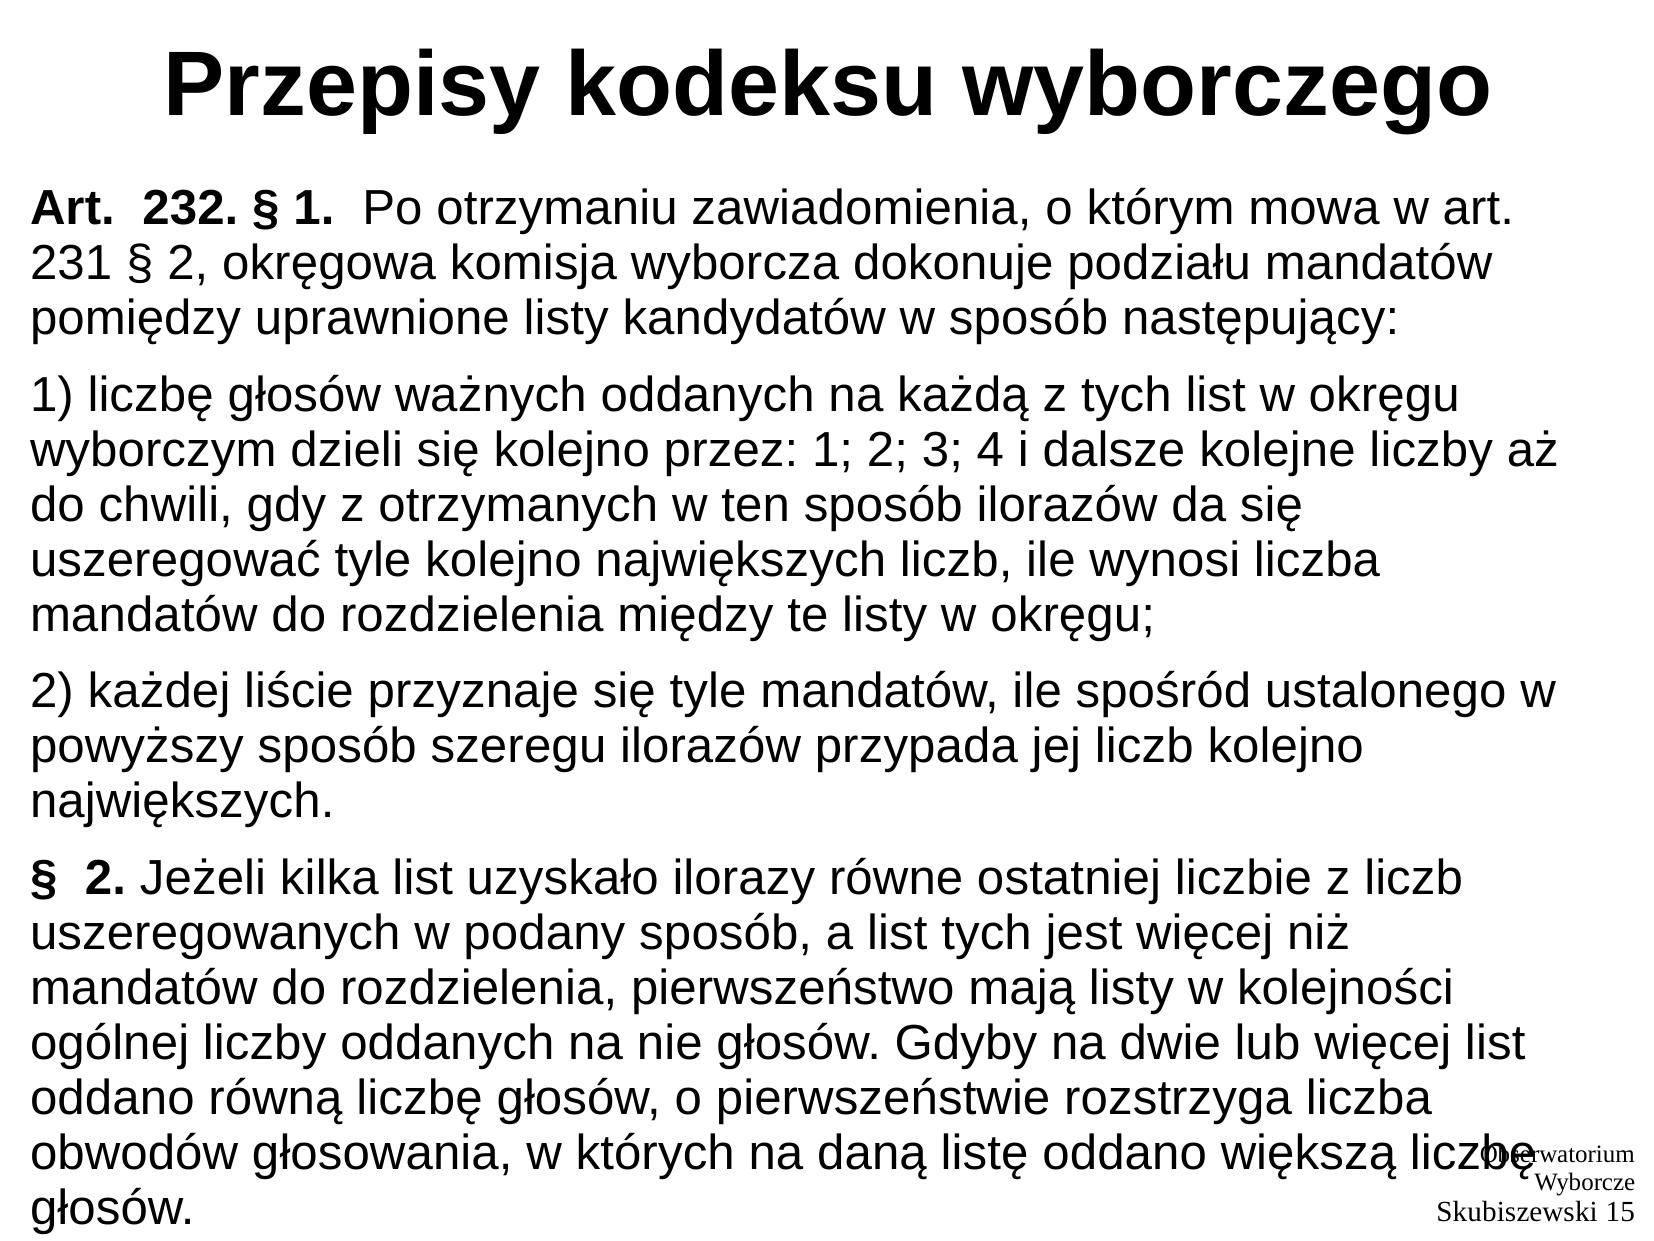

# Przepisy kodeksu wyborczego
Art. 232. § 1. Po otrzymaniu zawiadomienia, o którym mowa w art. 231 § 2, okręgowa komisja wyborcza dokonuje podziału mandatów pomiędzy uprawnione listy kandydatów w sposób następujący:
1) liczbę głosów ważnych oddanych na każdą z tych list w okręgu wyborczym dzieli się kolejno przez: 1; 2; 3; 4 i dalsze kolejne liczby aż do chwili, gdy z otrzymanych w ten sposób ilorazów da się uszeregować tyle kolejno największych liczb, ile wynosi liczba mandatów do rozdzielenia między te listy w okręgu;
2) każdej liście przyznaje się tyle mandatów, ile spośród ustalonego w powyższy sposób szeregu ilorazów przypada jej liczb kolejno największych.
§ 2. Jeżeli kilka list uzyskało ilorazy równe ostatniej liczbie z liczb uszeregowanych w podany sposób, a list tych jest więcej niż mandatów do rozdzielenia, pierwszeństwo mają listy w kolejności ogólnej liczby oddanych na nie głosów. Gdyby na dwie lub więcej list oddano równą liczbę głosów, o pierwszeństwie rozstrzyga liczba obwodów głosowania, w których na daną listę oddano większą liczbę głosów.
15